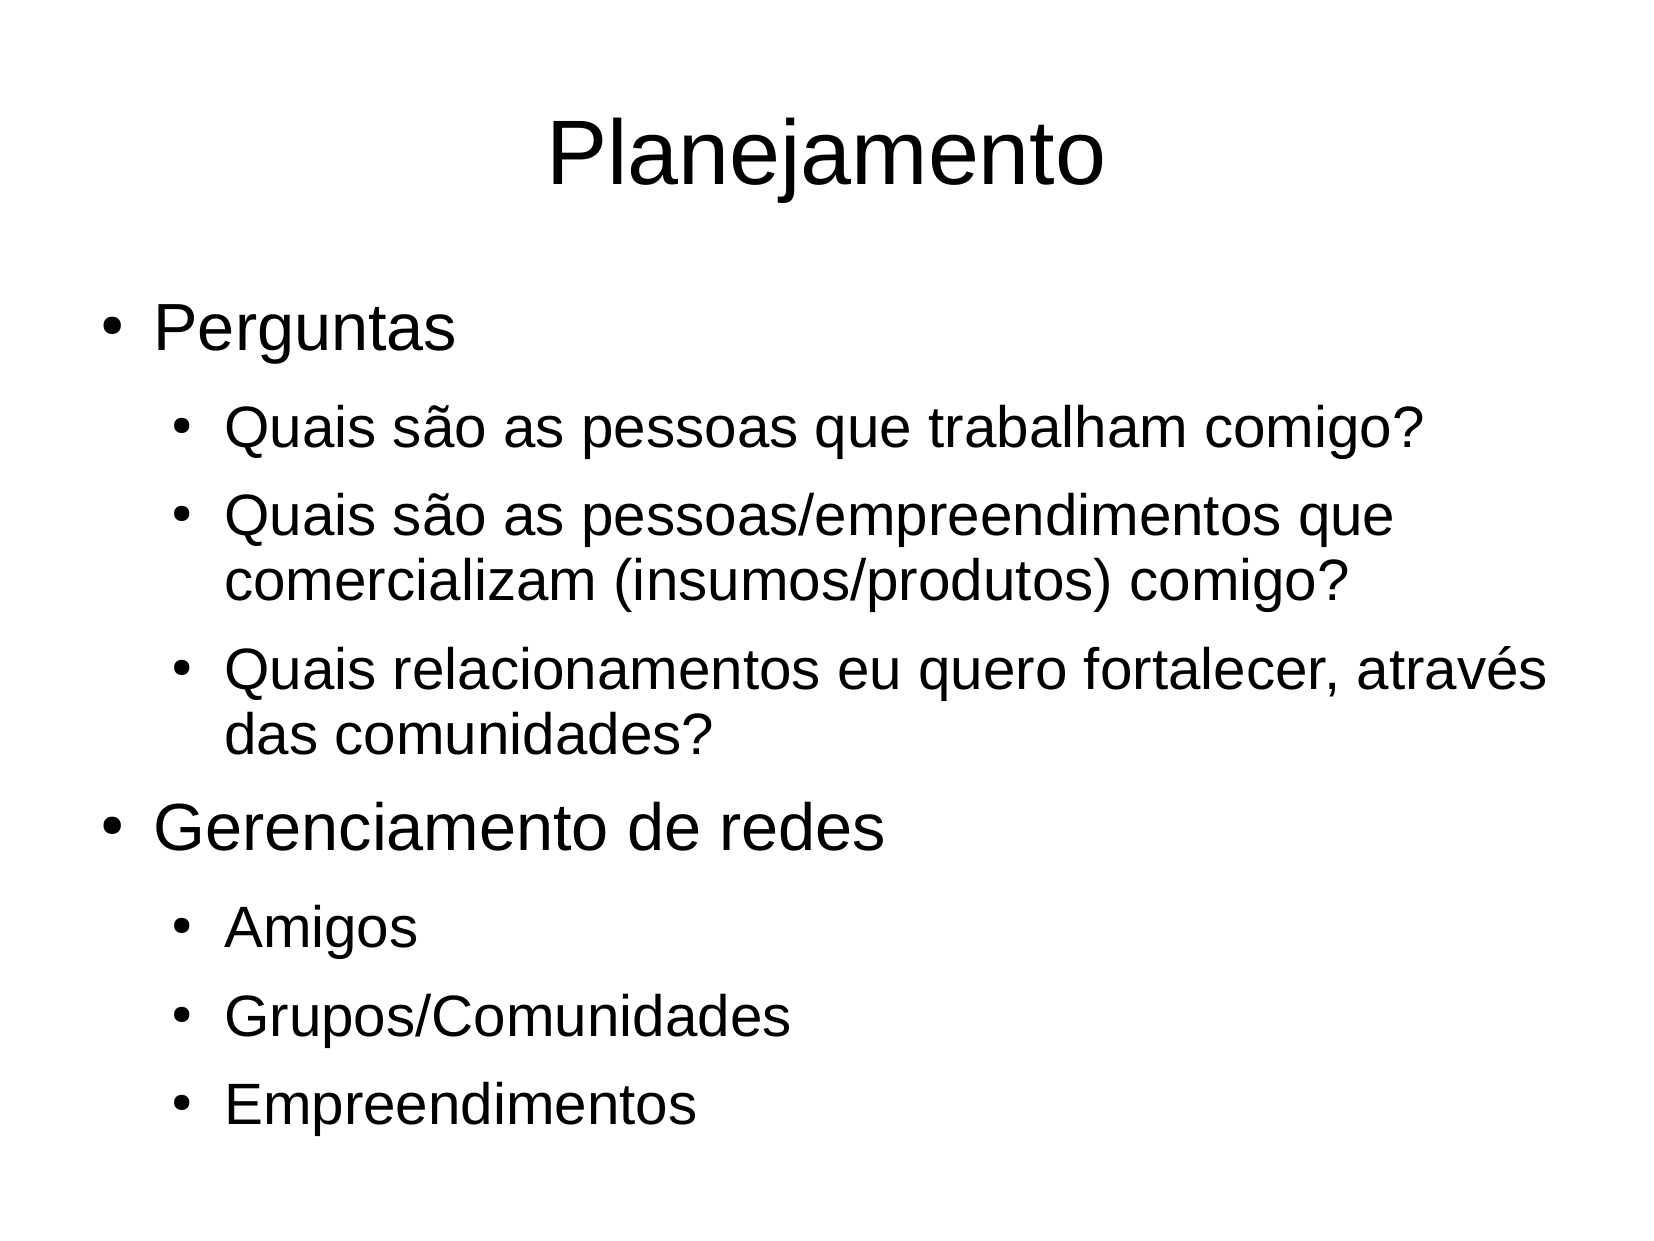

# Planejamento
Perguntas
Quais são as pessoas que trabalham comigo?
Quais são as pessoas/empreendimentos que comercializam (insumos/produtos) comigo?
Quais relacionamentos eu quero fortalecer, através das comunidades?
Gerenciamento de redes
Amigos
Grupos/Comunidades
Empreendimentos